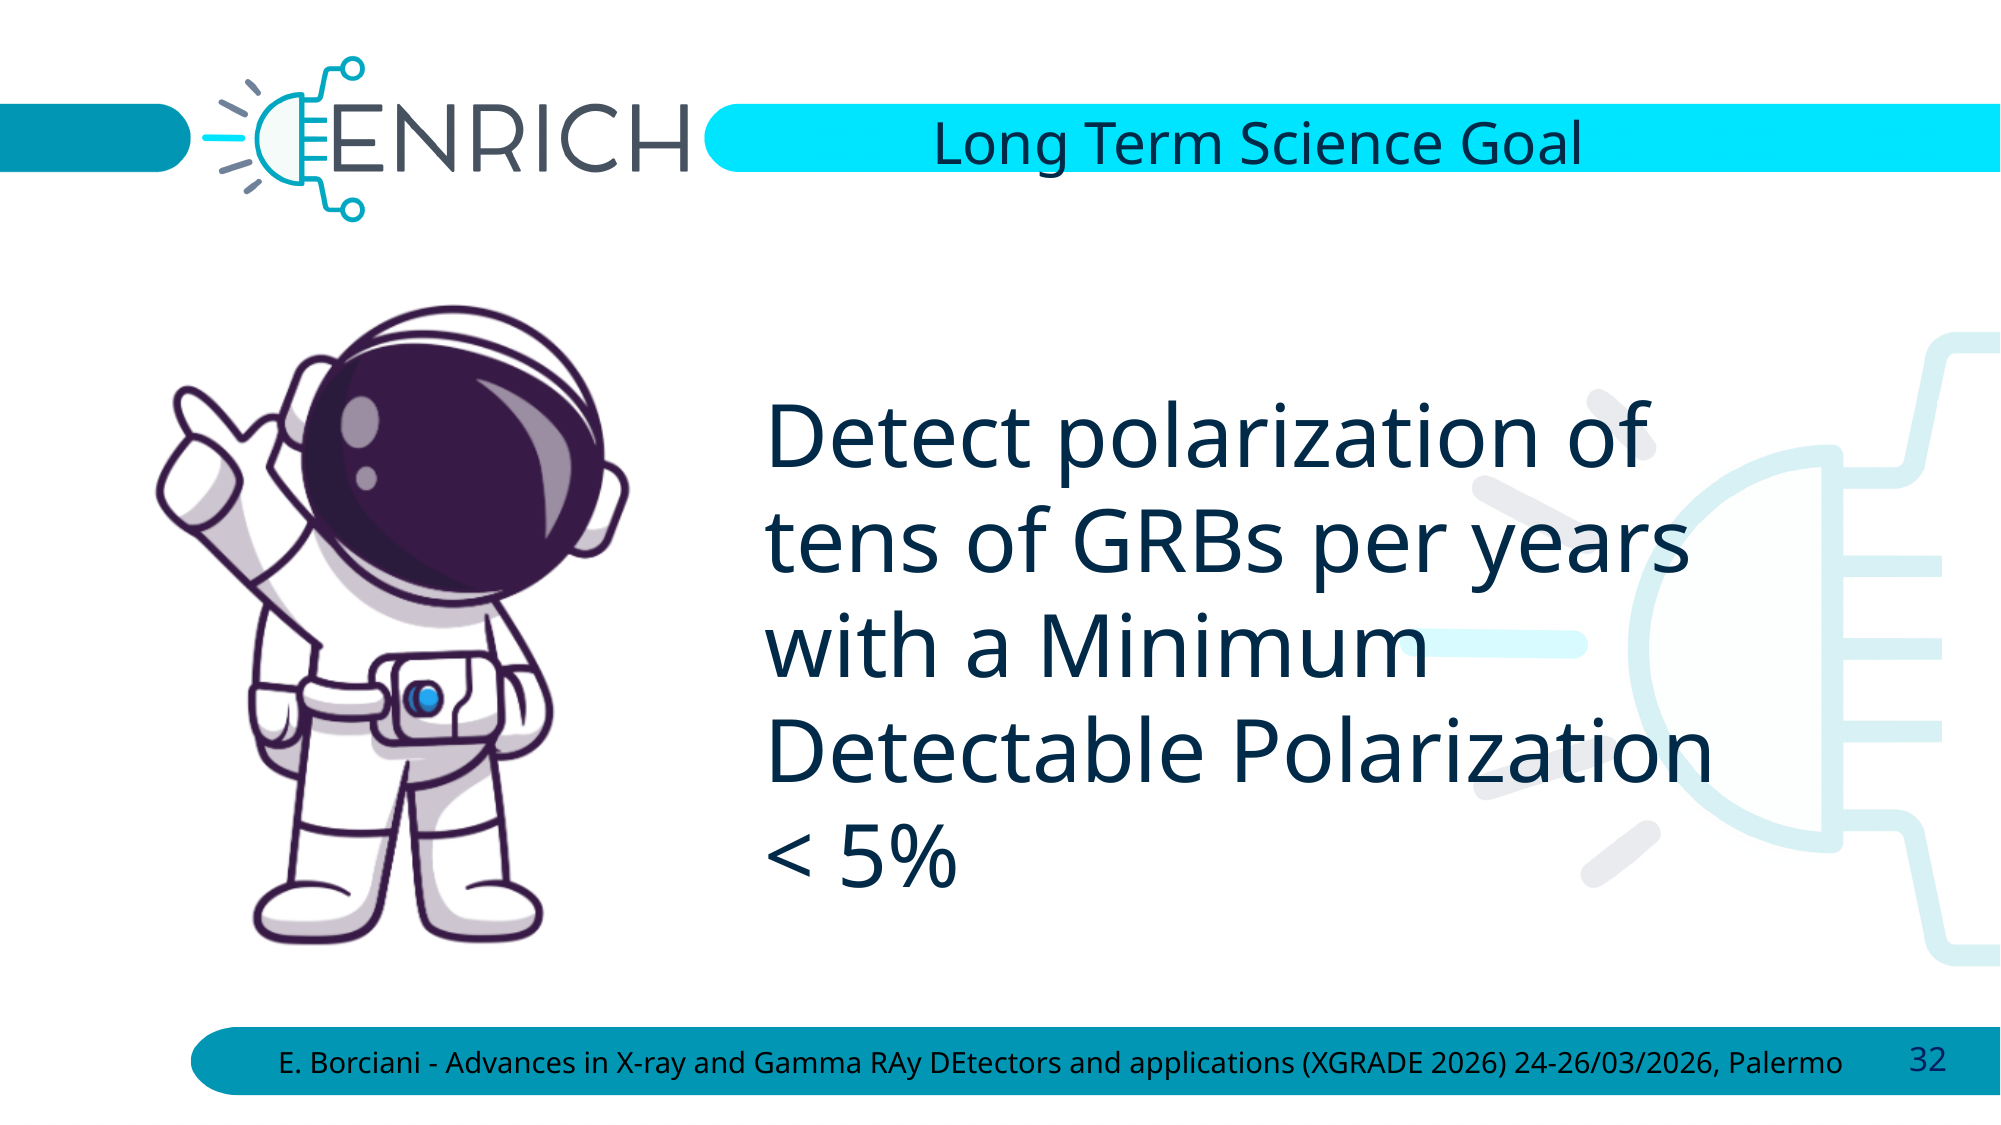

Long Term Science Goal
Detect polarization of tens of GRBs per years with a Minimum Detectable Polarization < 5%
E. Borciani - Advances in X-ray and Gamma RAy DEtectors and applications (XGRADE 2026) 24-26/03/2026, Palermo